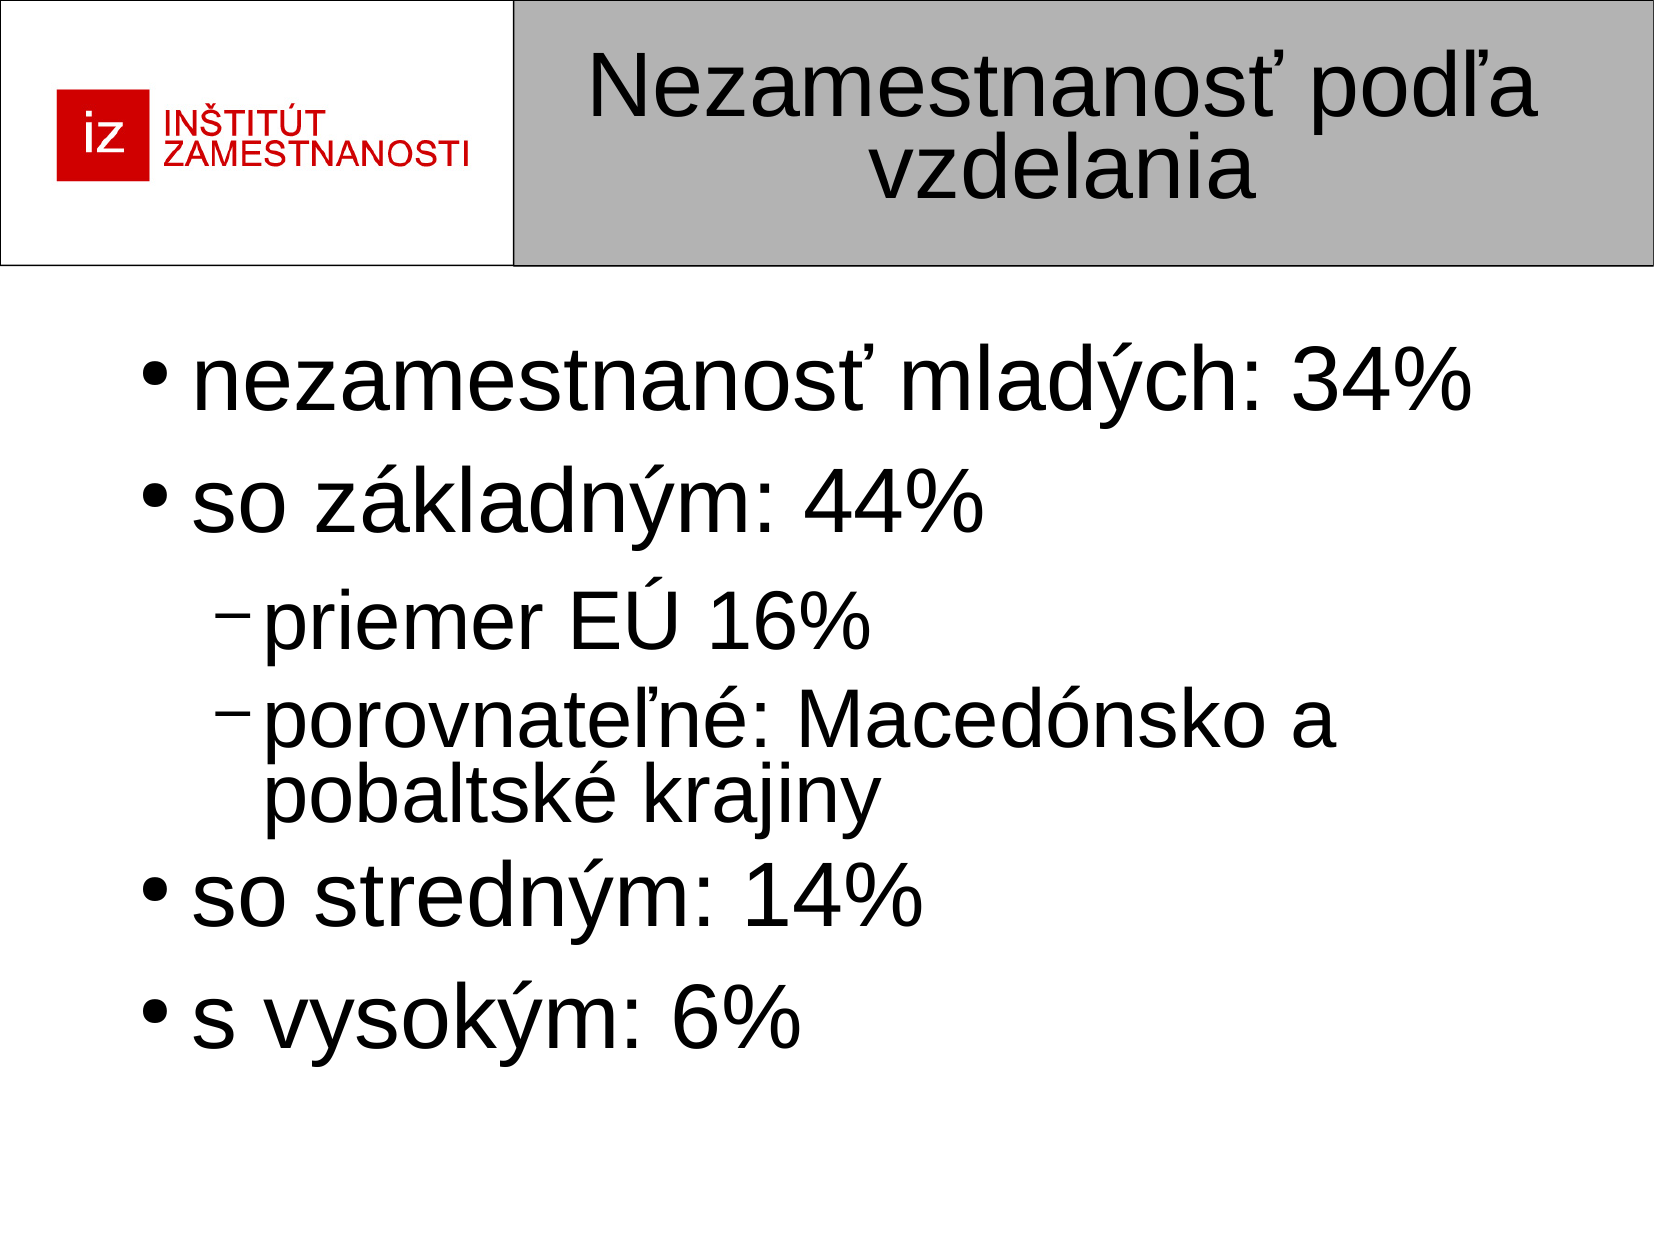

# Nezamestnanosť podľa vzdelania
nezamestnanosť mladých: 34%
so základným: 44%
priemer EÚ 16%
porovnateľné: Macedónsko a pobaltské krajiny
so stredným: 14%
s vysokým: 6%